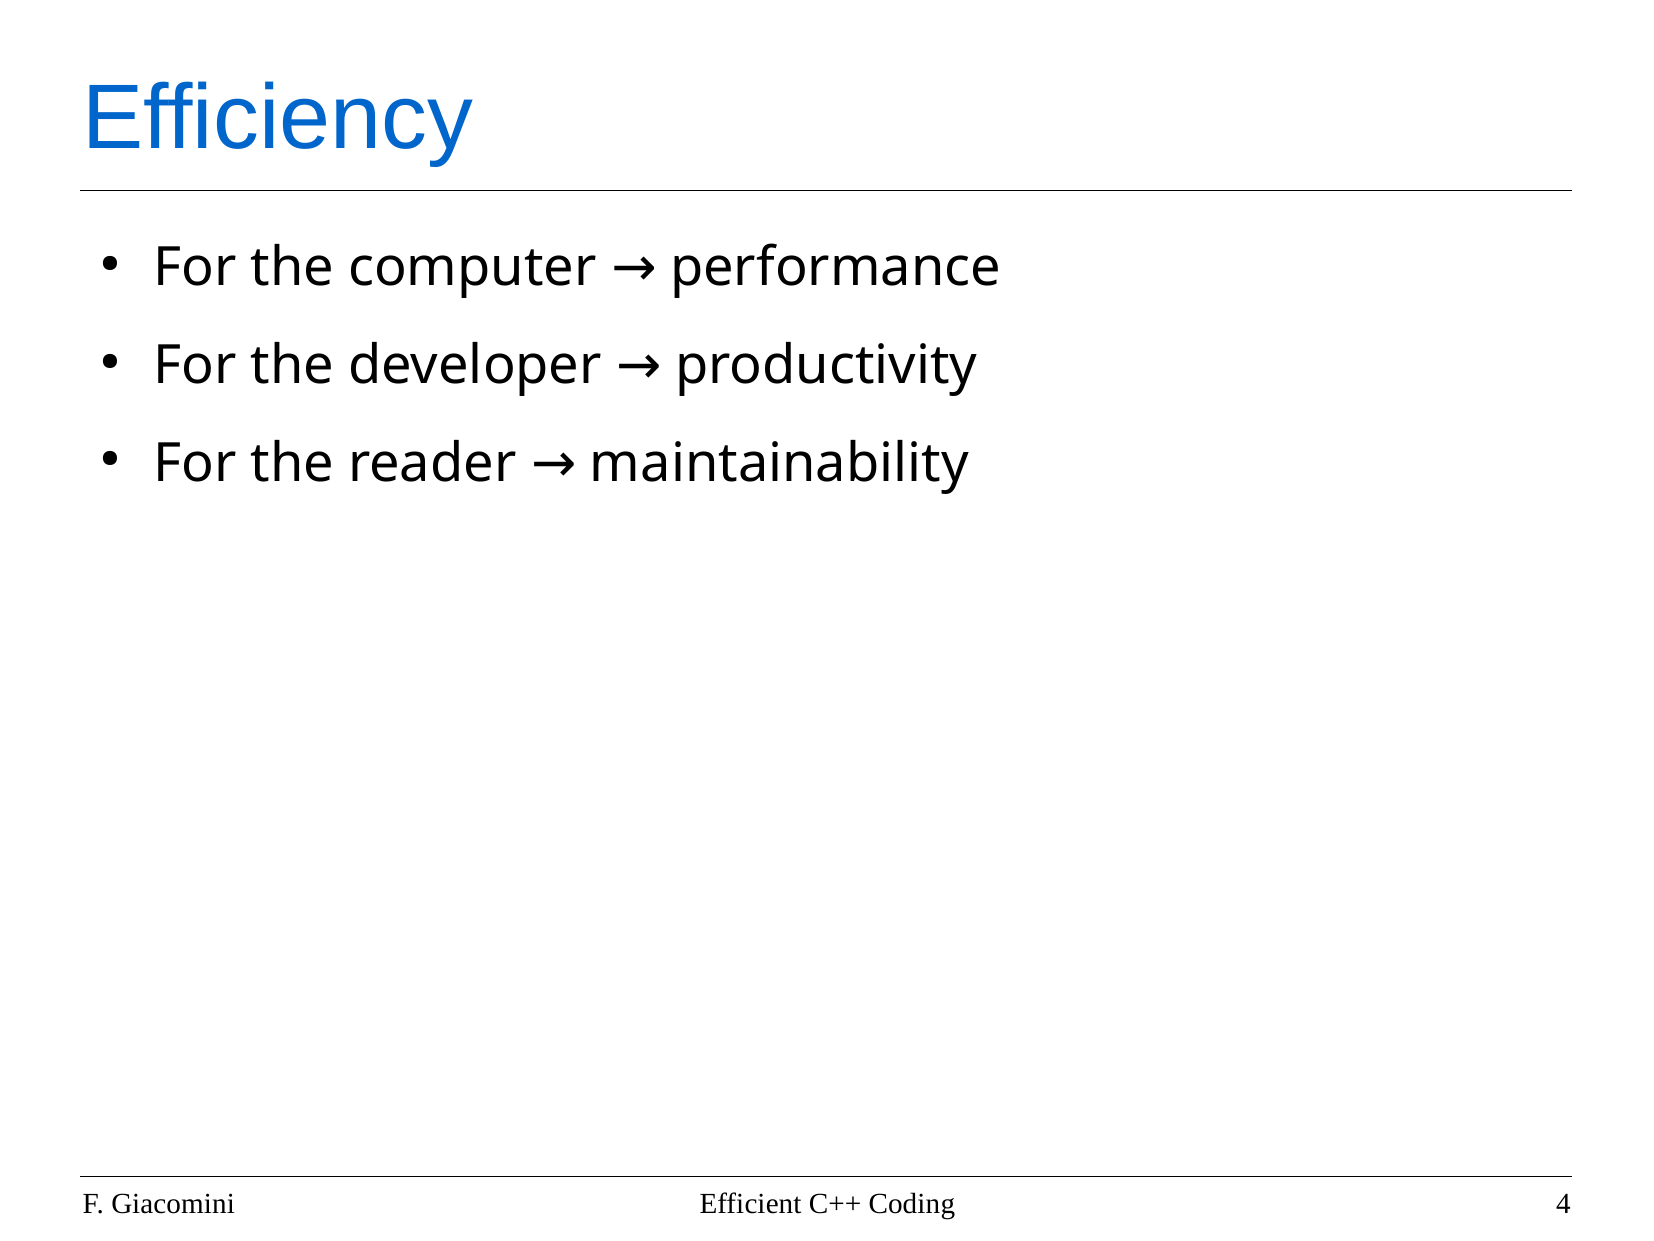

# Efficiency
For the computer → performance
For the developer → productivity
For the reader → maintainability
F. Giacomini
Efficient C++ Coding
4